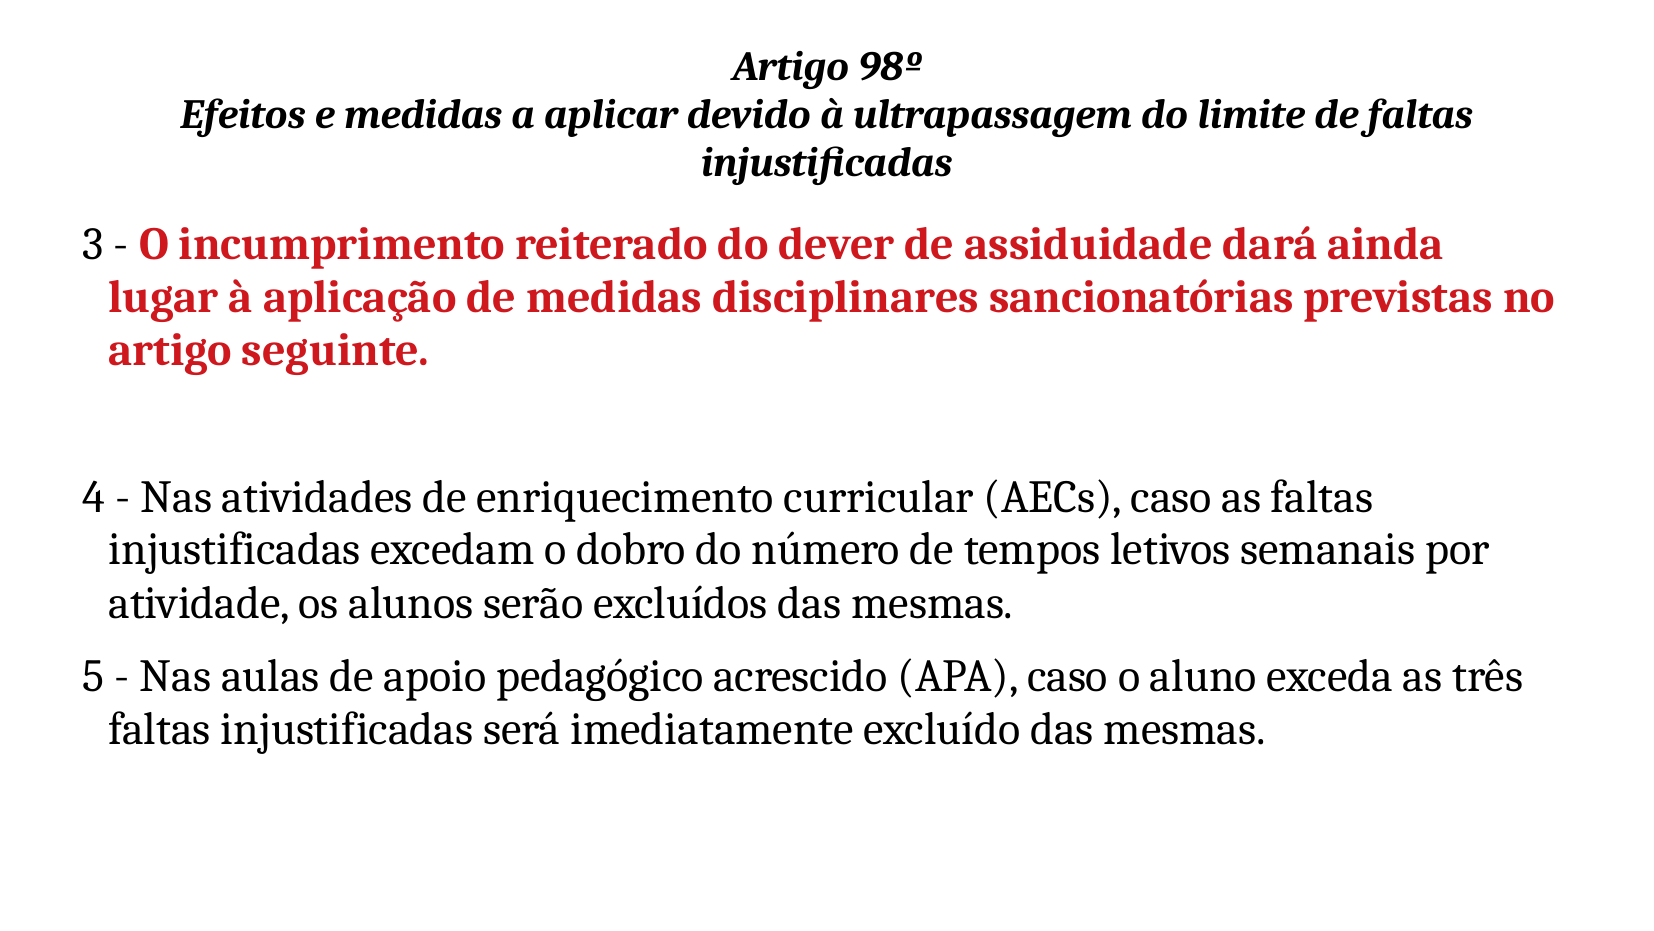

# Artigo 98º Efeitos e medidas a aplicar devido à ultrapassagem do limite de faltas injustificadas
3 - O incumprimento reiterado do dever de assiduidade dará ainda lugar à aplicação de medidas disciplinares sancionatórias previstas no artigo seguinte.
4 - Nas atividades de enriquecimento curricular (AECs), caso as faltas injustificadas excedam o dobro do número de tempos letivos semanais por atividade, os alunos serão excluídos das mesmas.
5 - Nas aulas de apoio pedagógico acrescido (APA), caso o aluno exceda as três faltas injustificadas será imediatamente excluído das mesmas.